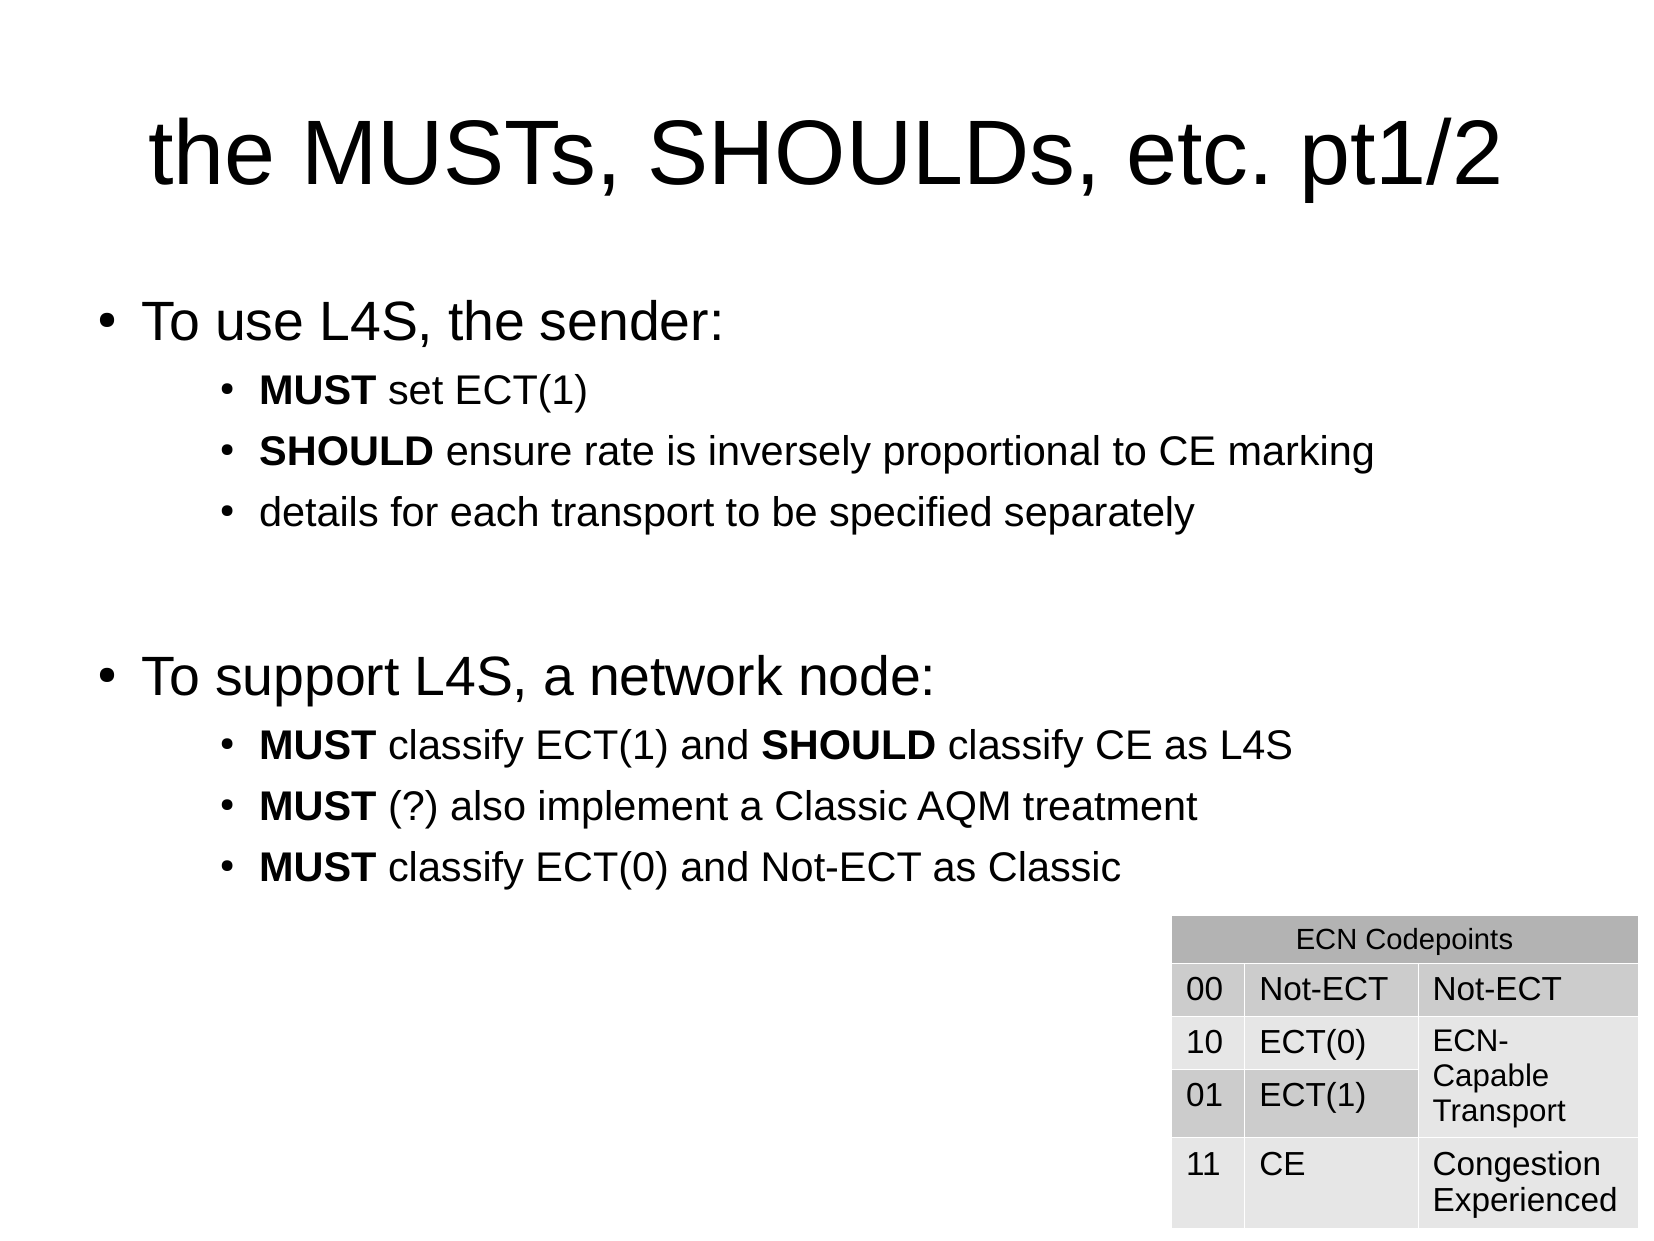

# the MUSTs, SHOULDs, etc. pt1/2
To use L4S, the sender:
MUST set ECT(1)
SHOULD ensure rate is inversely proportional to CE marking
details for each transport to be specified separately
To support L4S, a network node:
MUST classify ECT(1) and SHOULD classify CE as L4S
MUST (?) also implement a Classic AQM treatment
MUST classify ECT(0) and Not-ECT as Classic
| ECN Codepoints | | |
| --- | --- | --- |
| 00 | Not-ECT | Not-ECT |
| 10 | ECT(0) | ECN-Capable Transport |
| 01 | ECT(1) | |
| 11 | CE | Congestion Experienced |